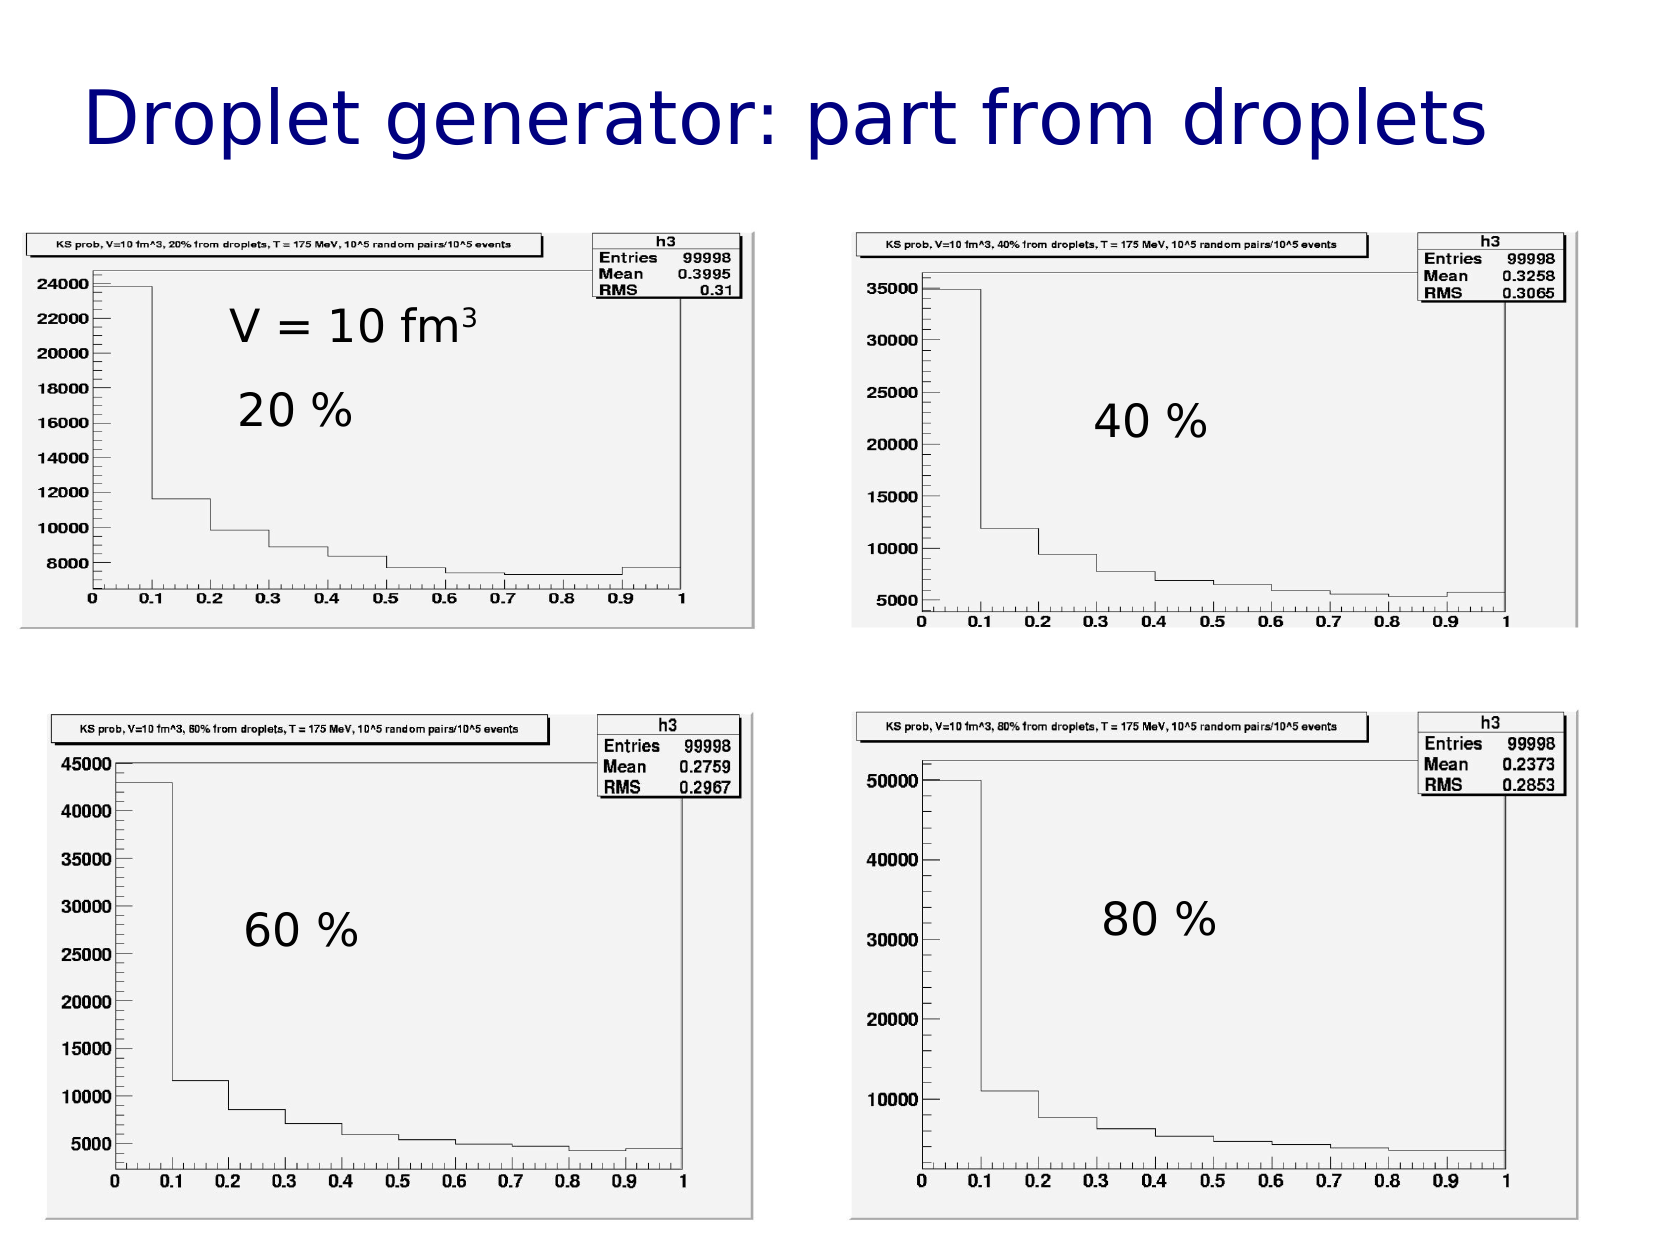

# Droplet generator: part from droplets
V = 10 fm3
16